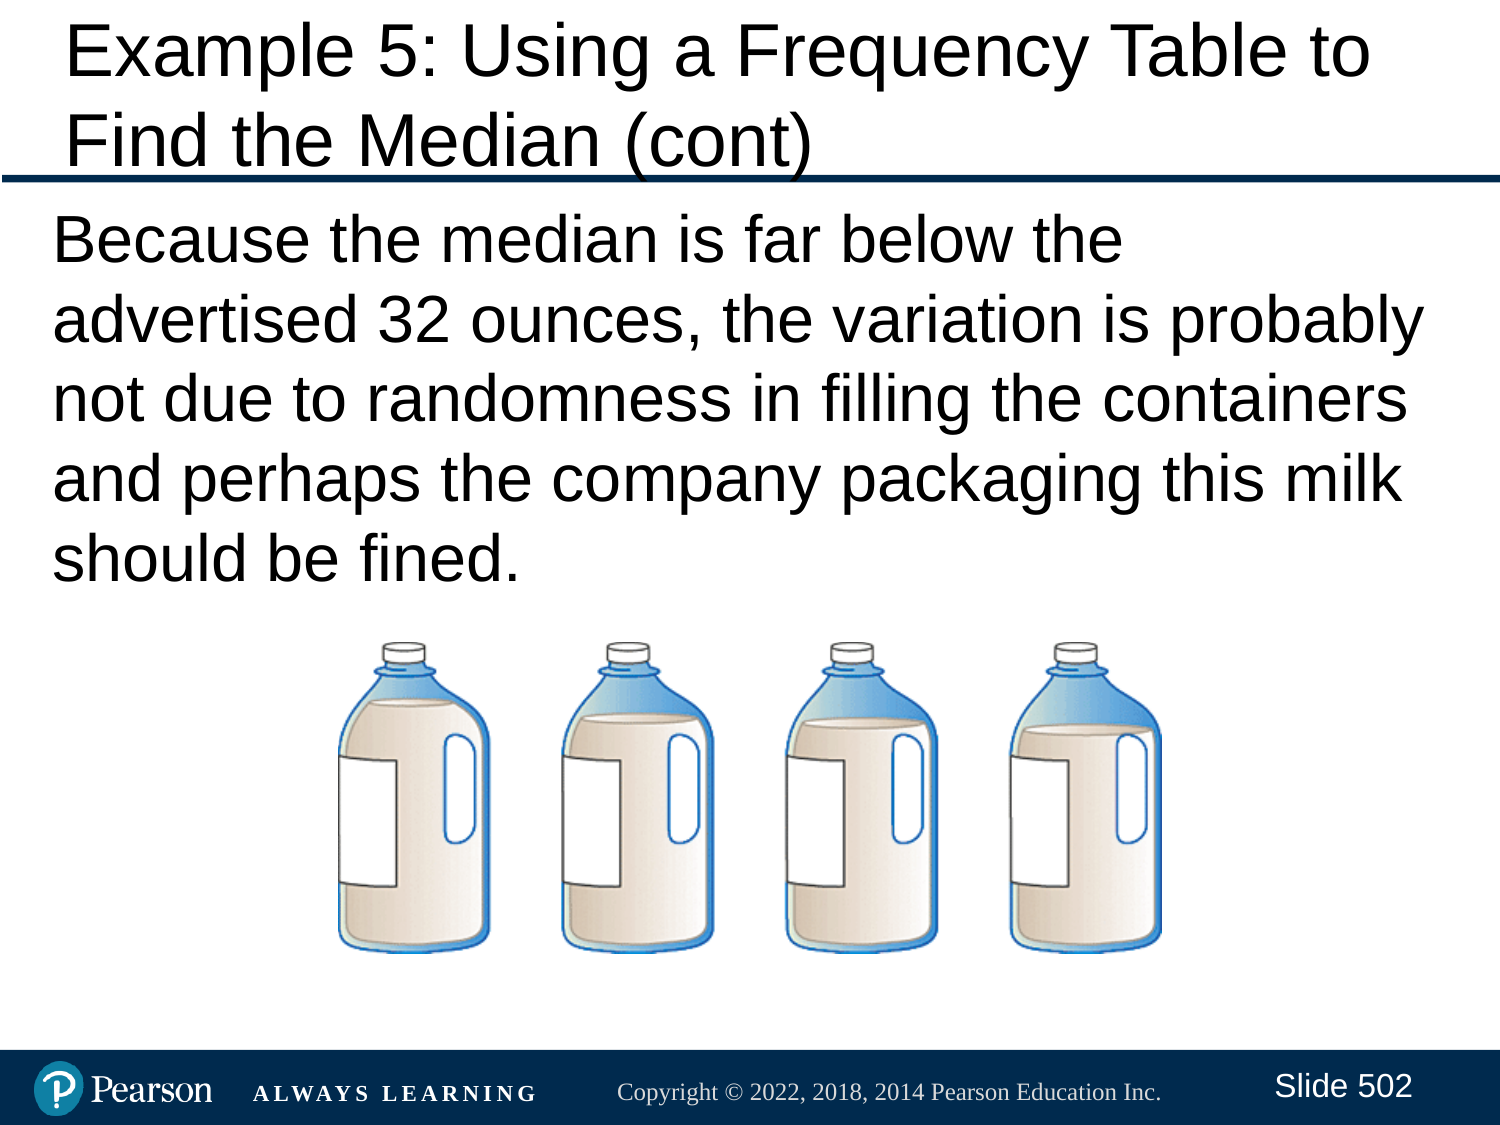

# Example 5: Using a Frequency Table to Find the Median (cont)
Because the median is far below the advertised 32 ounces, the variation is probably not due to randomness in filling the containers and perhaps the company packaging this milk should be fined.